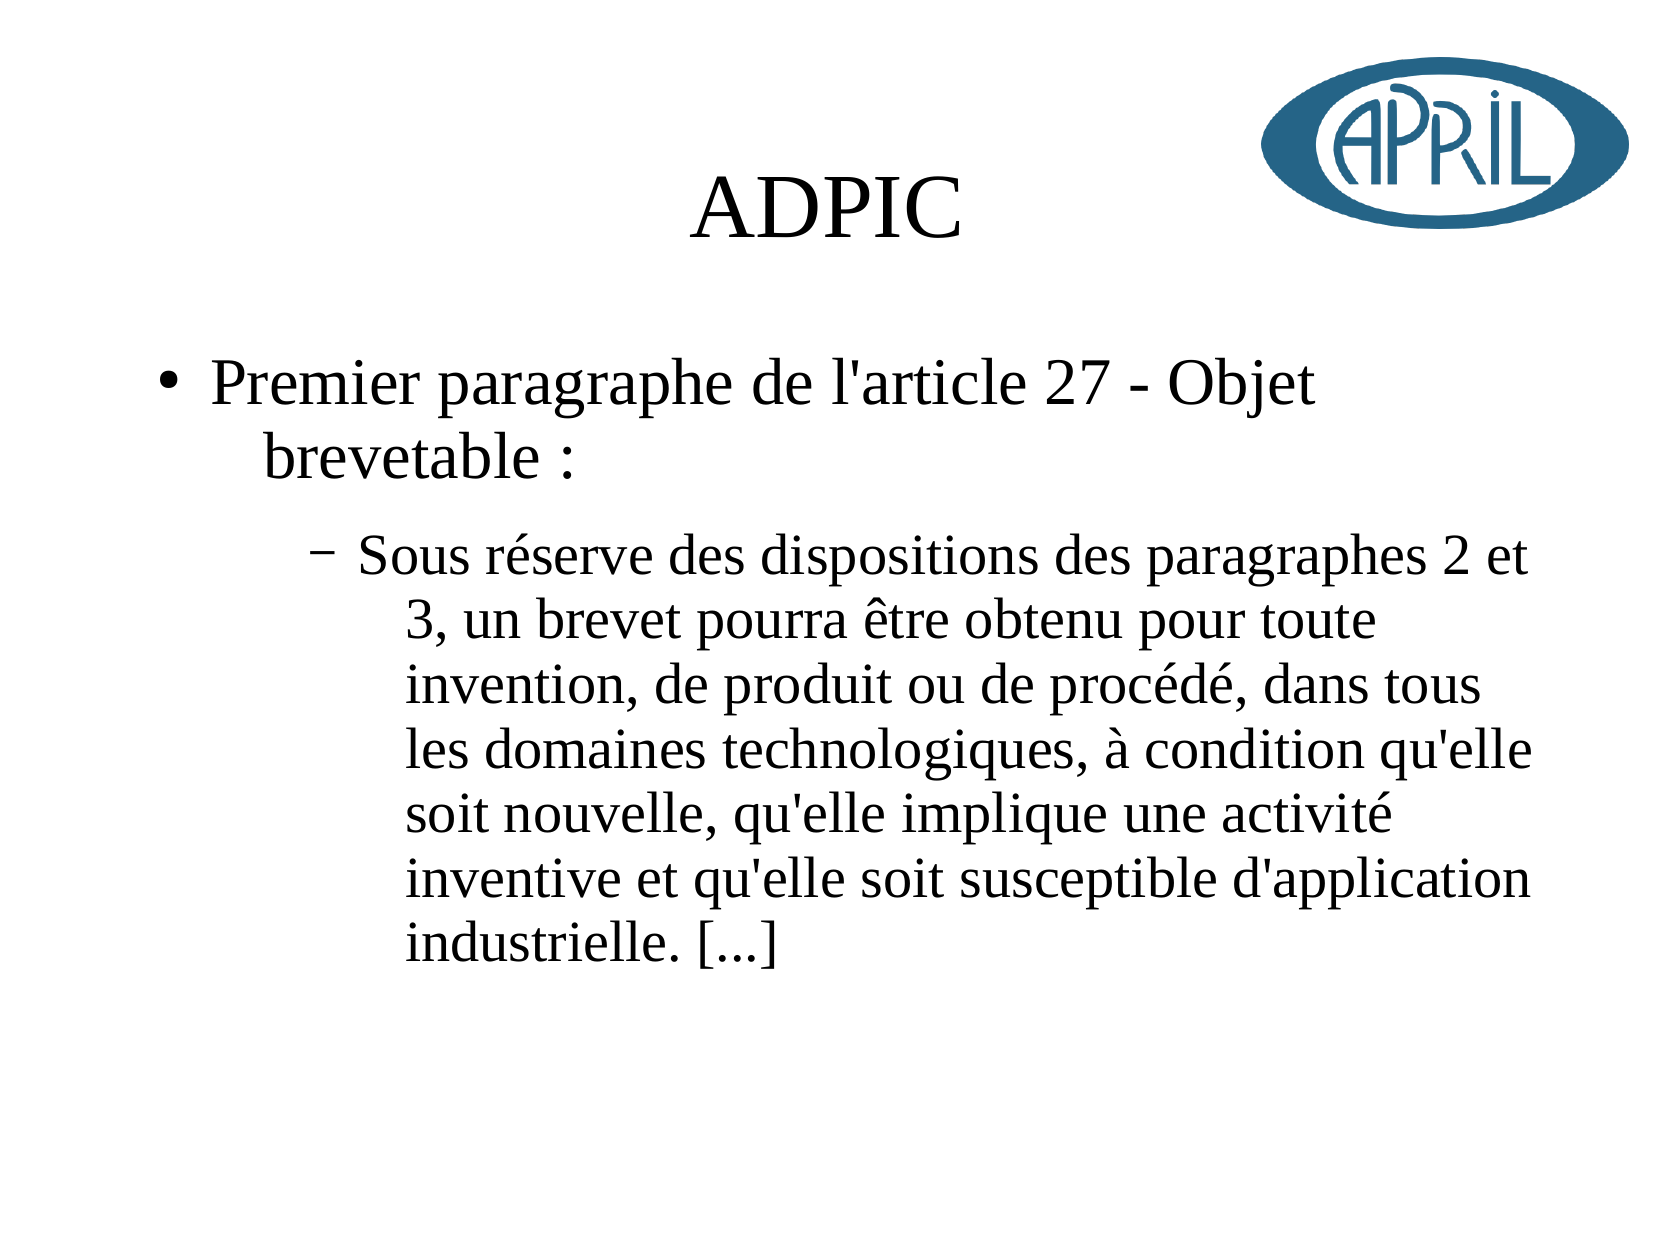

# ADPIC
Premier paragraphe de l'article 27 - Objet brevetable :
Sous réserve des dispositions des paragraphes 2 et 3, un brevet pourra être obtenu pour toute invention, de produit ou de procédé, dans tous les domaines technologiques, à condition qu'elle soit nouvelle, qu'elle implique une activité inventive et qu'elle soit susceptible d'application industrielle. [...]